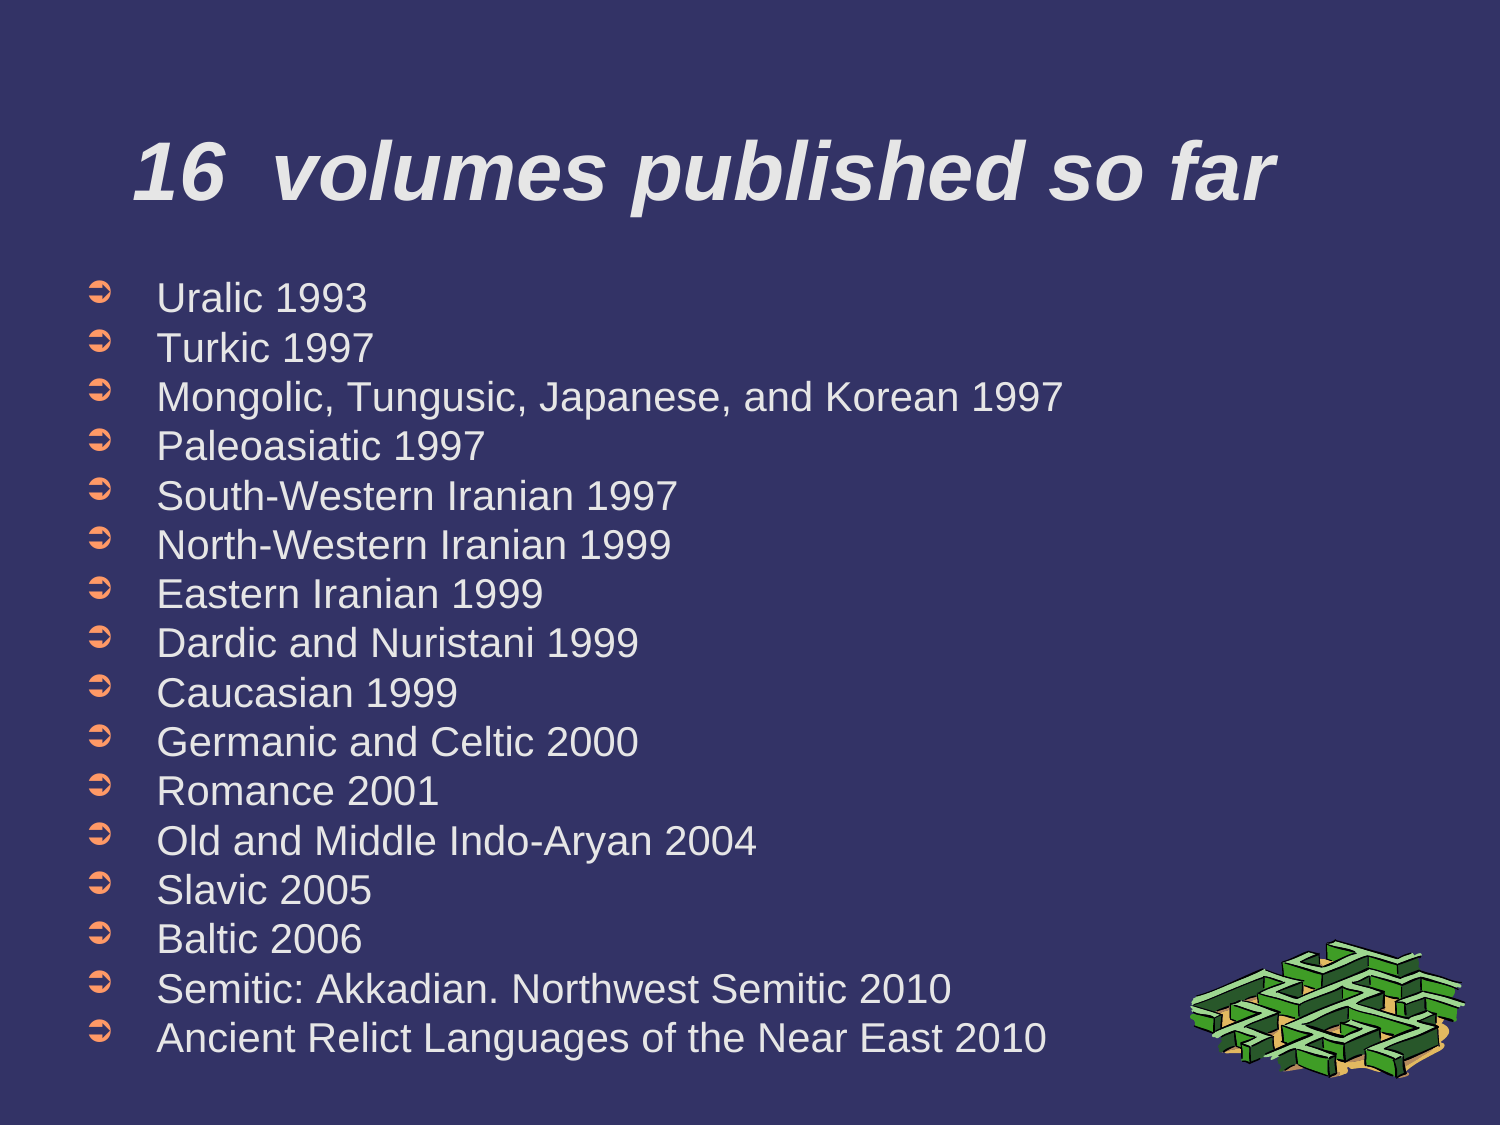

# 16 volumes published so far
Uralic 1993
Turkic 1997
Mongolic, Tungusic, Japanese, and Korean 1997
Paleoasiatic 1997
South-Western Iranian 1997
North-Western Iranian 1999
Eastern Iranian 1999
Dardic and Nuristani 1999
Caucasian 1999
Germanic and Celtic 2000
Romance 2001
Old and Middle Indo-Aryan 2004
Slavic 2005
Baltic 2006
Semitic: Akkadian. Northwest Semitic 2010
Ancient Relict Languages of the Near East 2010